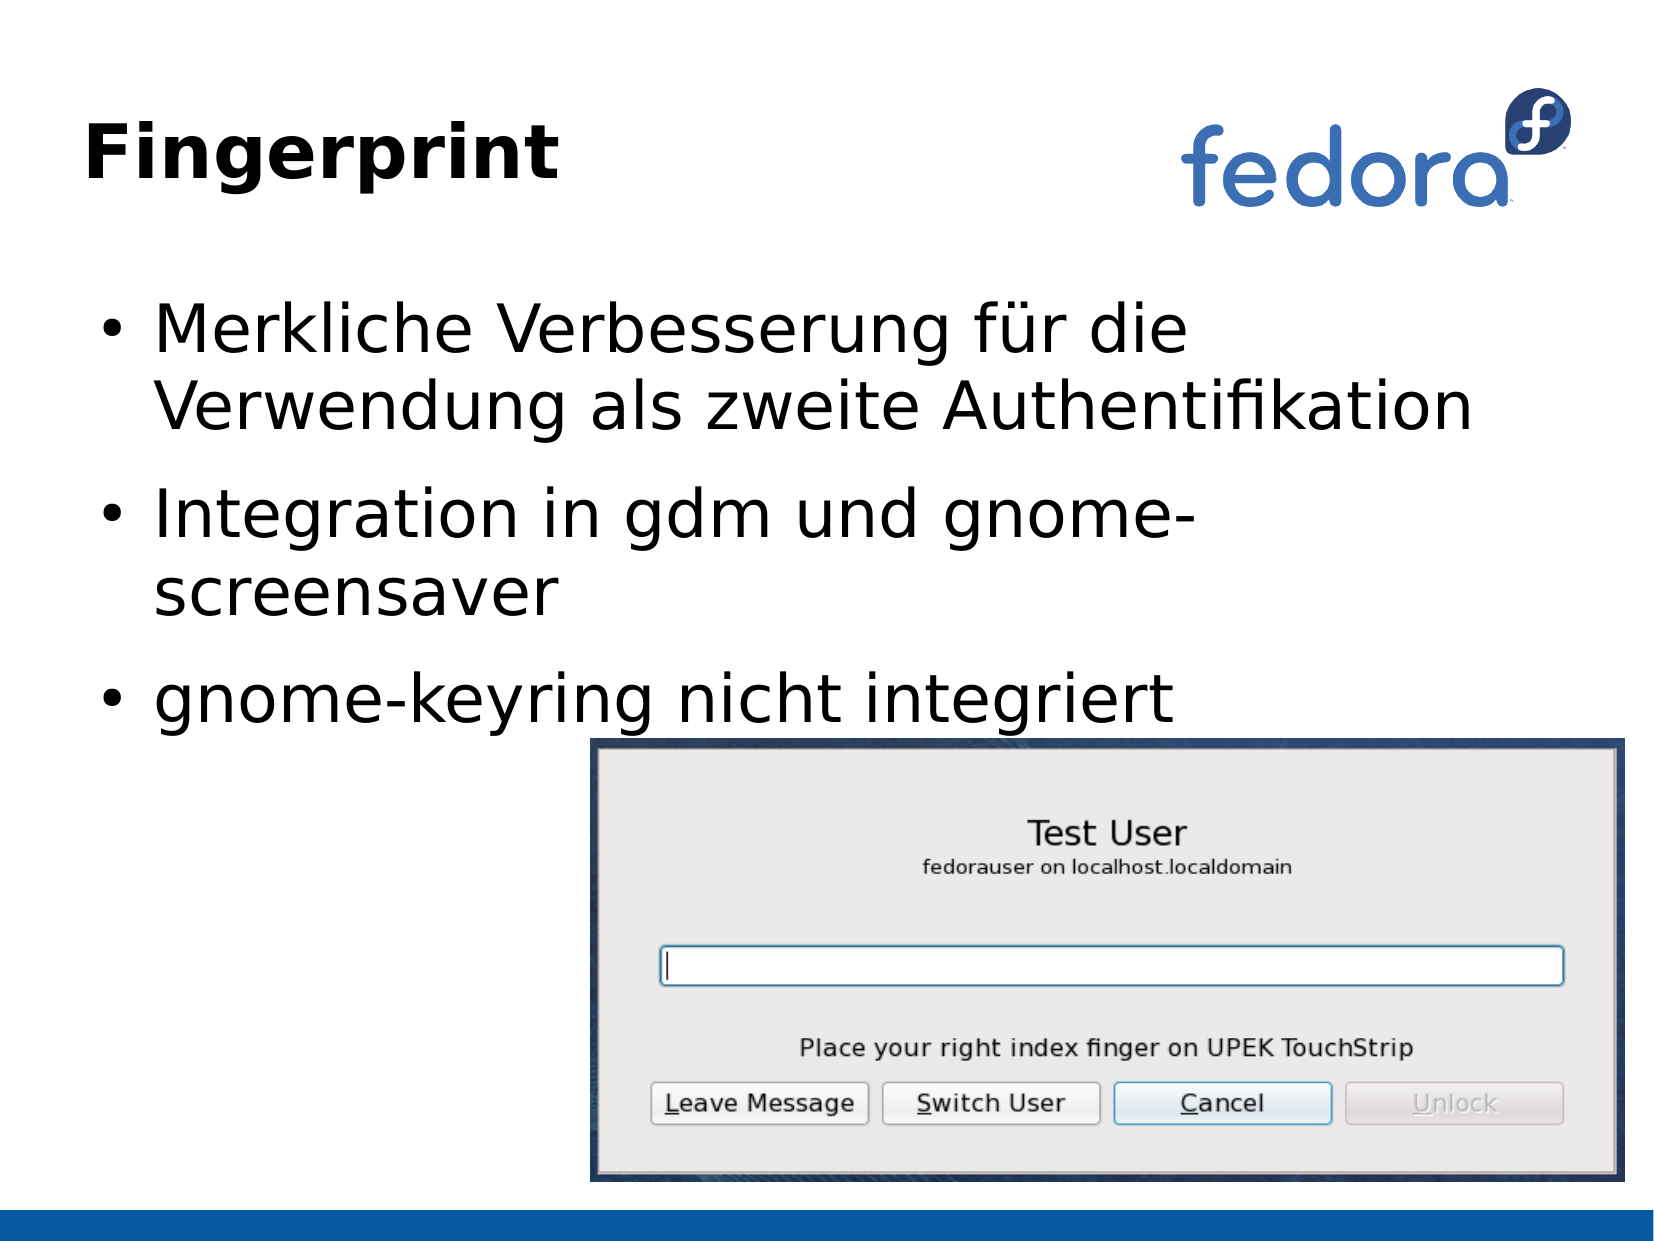

# Fingerprint
Merkliche Verbesserung für die Verwendung als zweite Authentifikation
Integration in gdm und gnome-screensaver
gnome-keyring nicht integriert